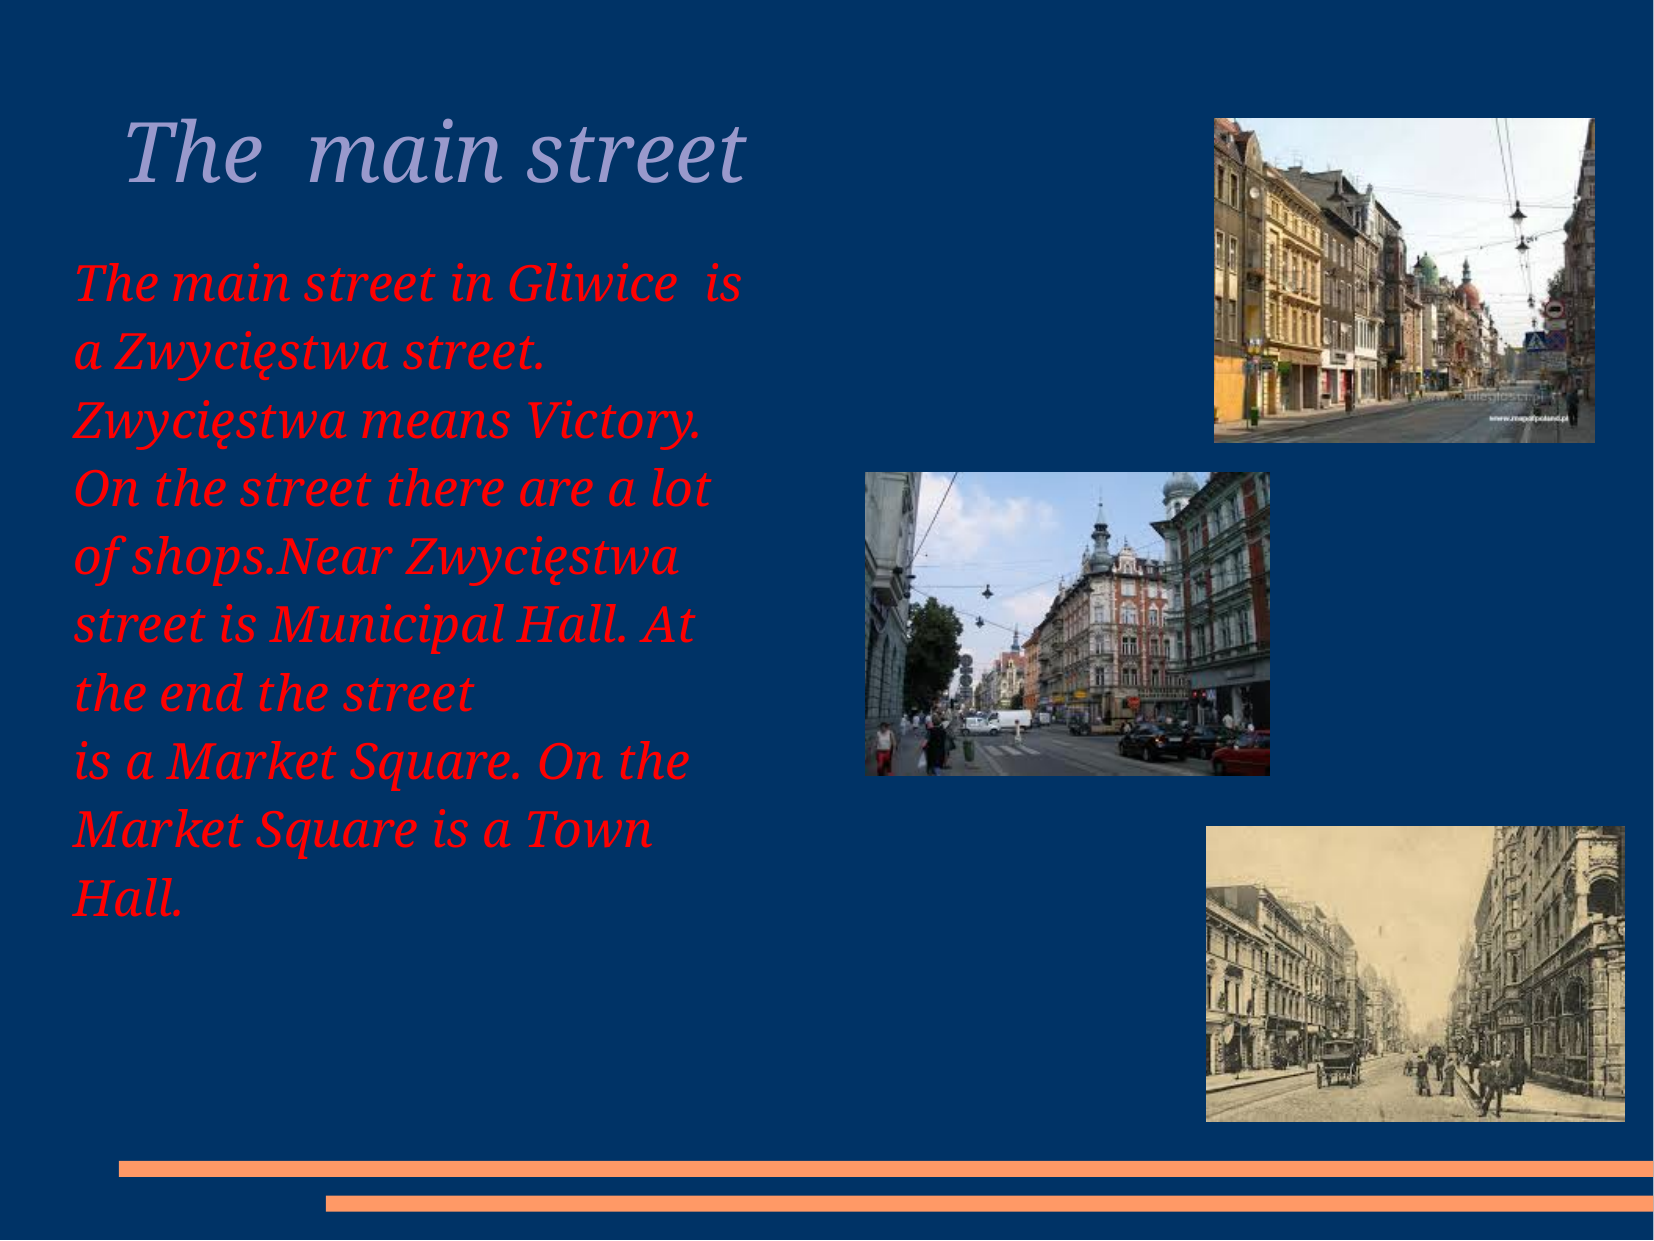

# The main street
The main street in Gliwice is a Zwycięstwa street. Zwycięstwa means Victory.
On the street there are a lot of shops.Near Zwycięstwa street is Municipal Hall. At the end the street
is a Market Square. On the Market Square is a Town Hall.